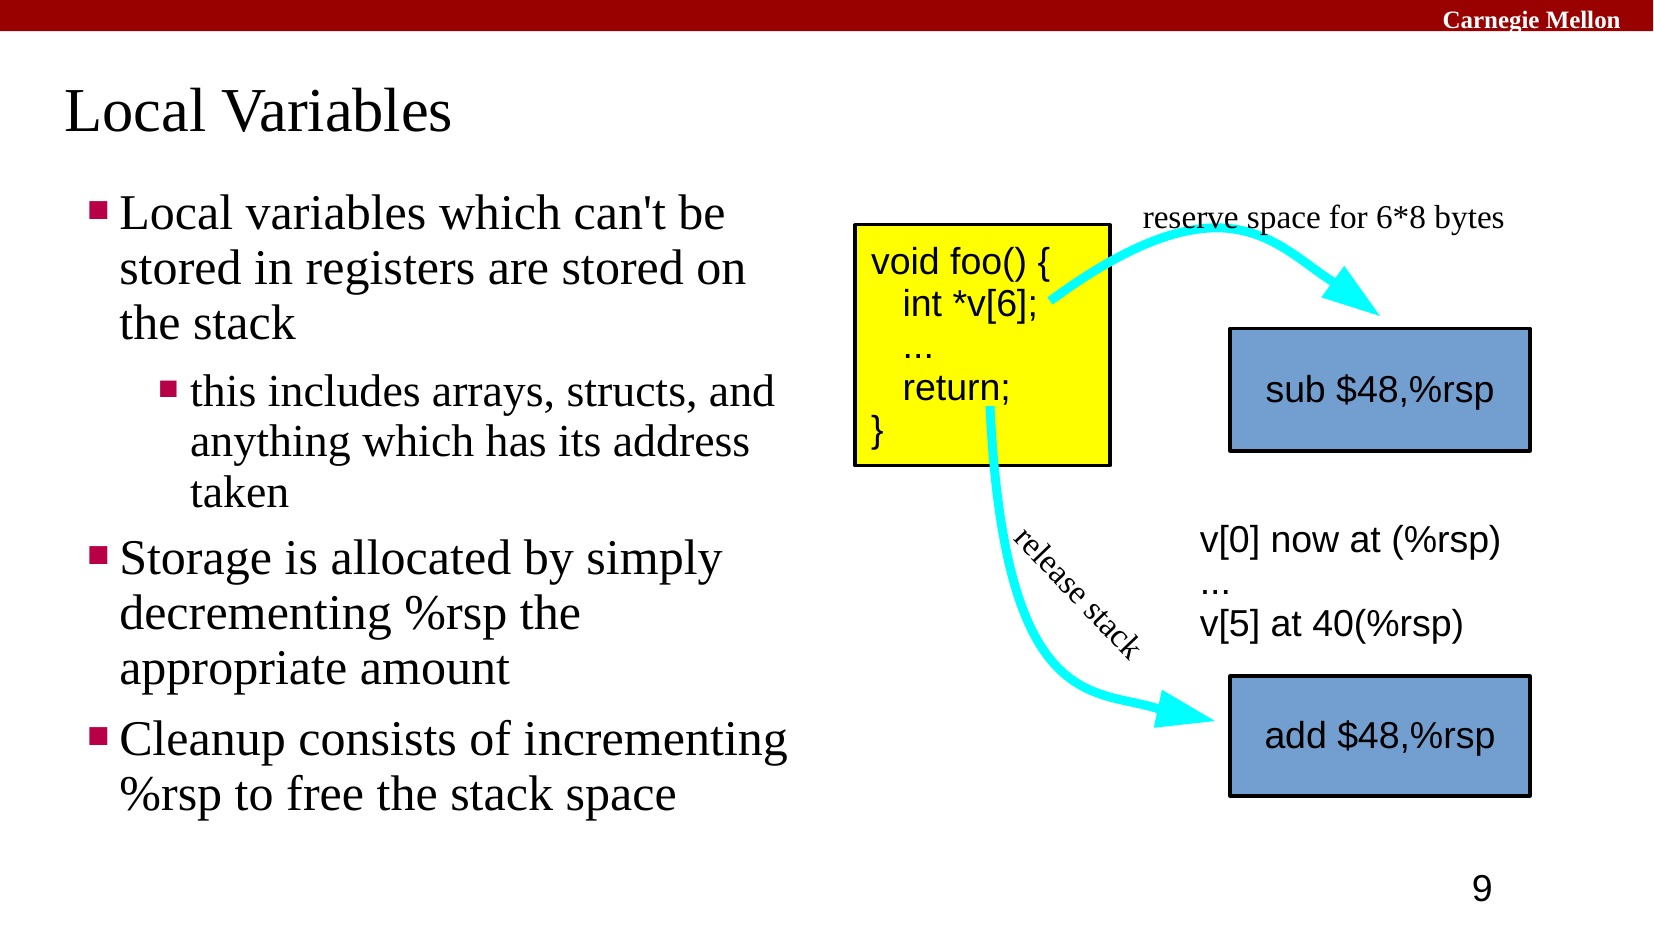

# Local Variables
Local variables which can't be stored in registers are stored on the stack
this includes arrays, structs, and anything which has its address taken
Storage is allocated by simply decrementing %rsp the appropriate amount
Cleanup consists of incrementing %rsp to free the stack space
reserve space for 6*8 bytes
void foo() {
 int *v[6];
 ...
 return;
}
sub $48,%rsp
v[0] now at (%rsp)
...
v[5] at 40(%rsp)
release stack
add $48,%rsp